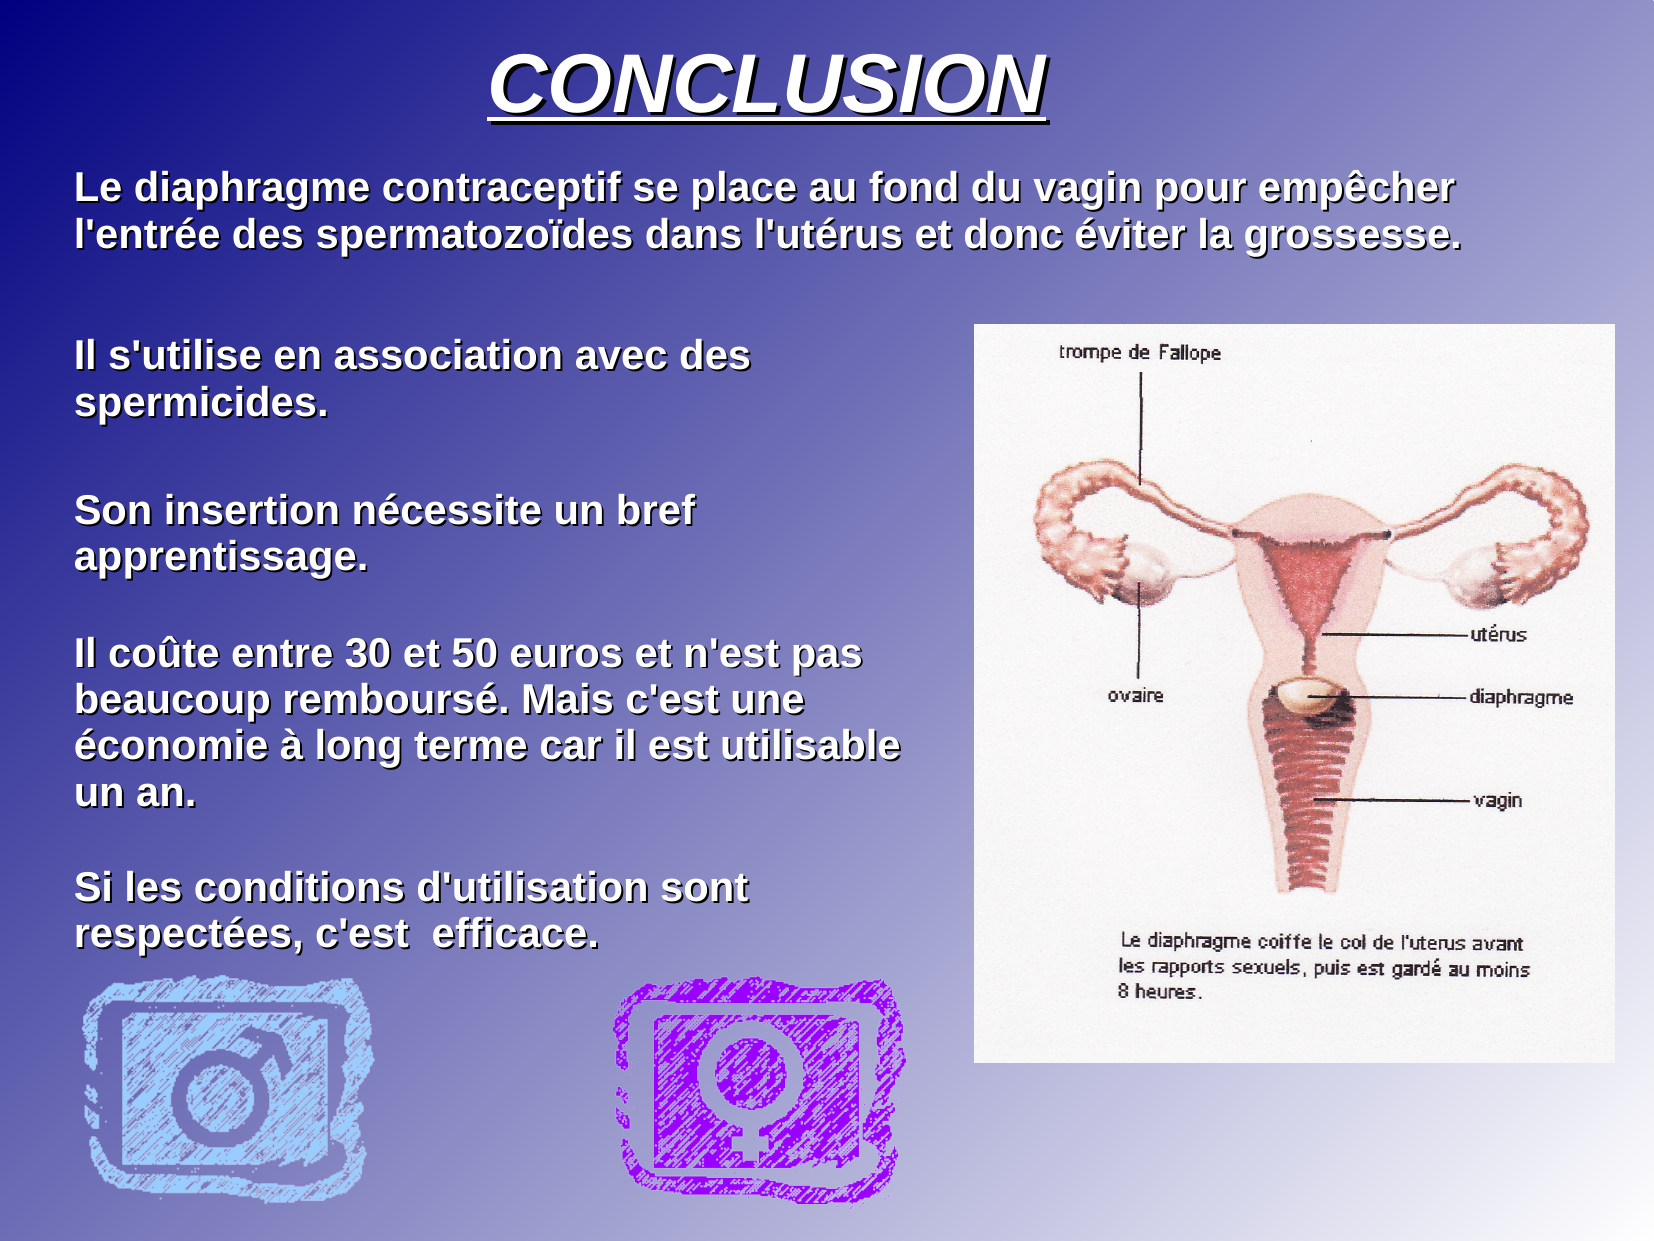

CONCLUSION
Le diaphragme contraceptif se place au fond du vagin pour empêcher l'entrée des spermatozoïdes dans l'utérus et donc éviter la grossesse.
Il s'utilise en association avec des spermicides.
Son insertion nécessite un bref apprentissage.
Il coûte entre 30 et 50 euros et n'est pas beaucoup remboursé. Mais c'est une économie à long terme car il est utilisable un an.
Si les conditions d'utilisation sont respectées, c'est efficace.